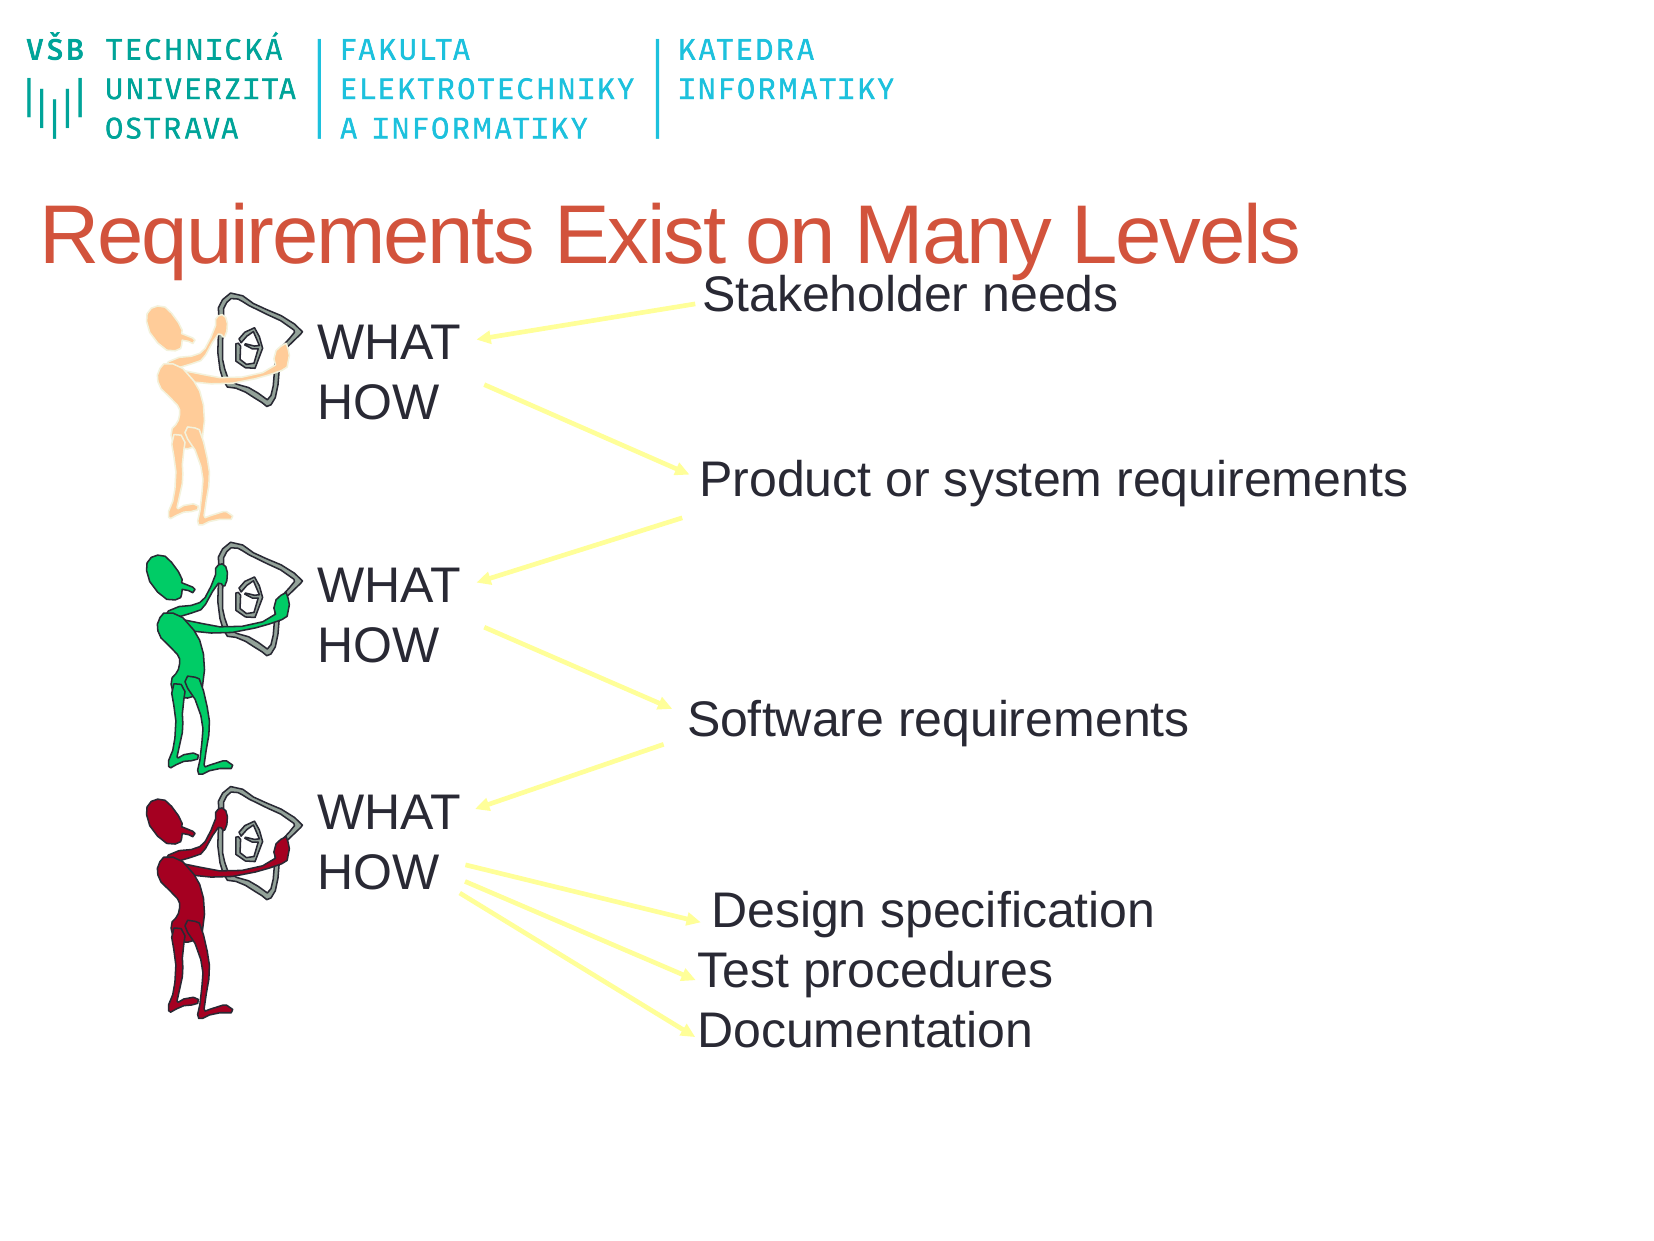

# Requirements Exist on Many Levels
Stakeholder needs
WHAT
HOW
Product or system requirements
WHAT
HOW
Software requirements
WHAT
HOW
 Design specification
Test procedures
Documentation